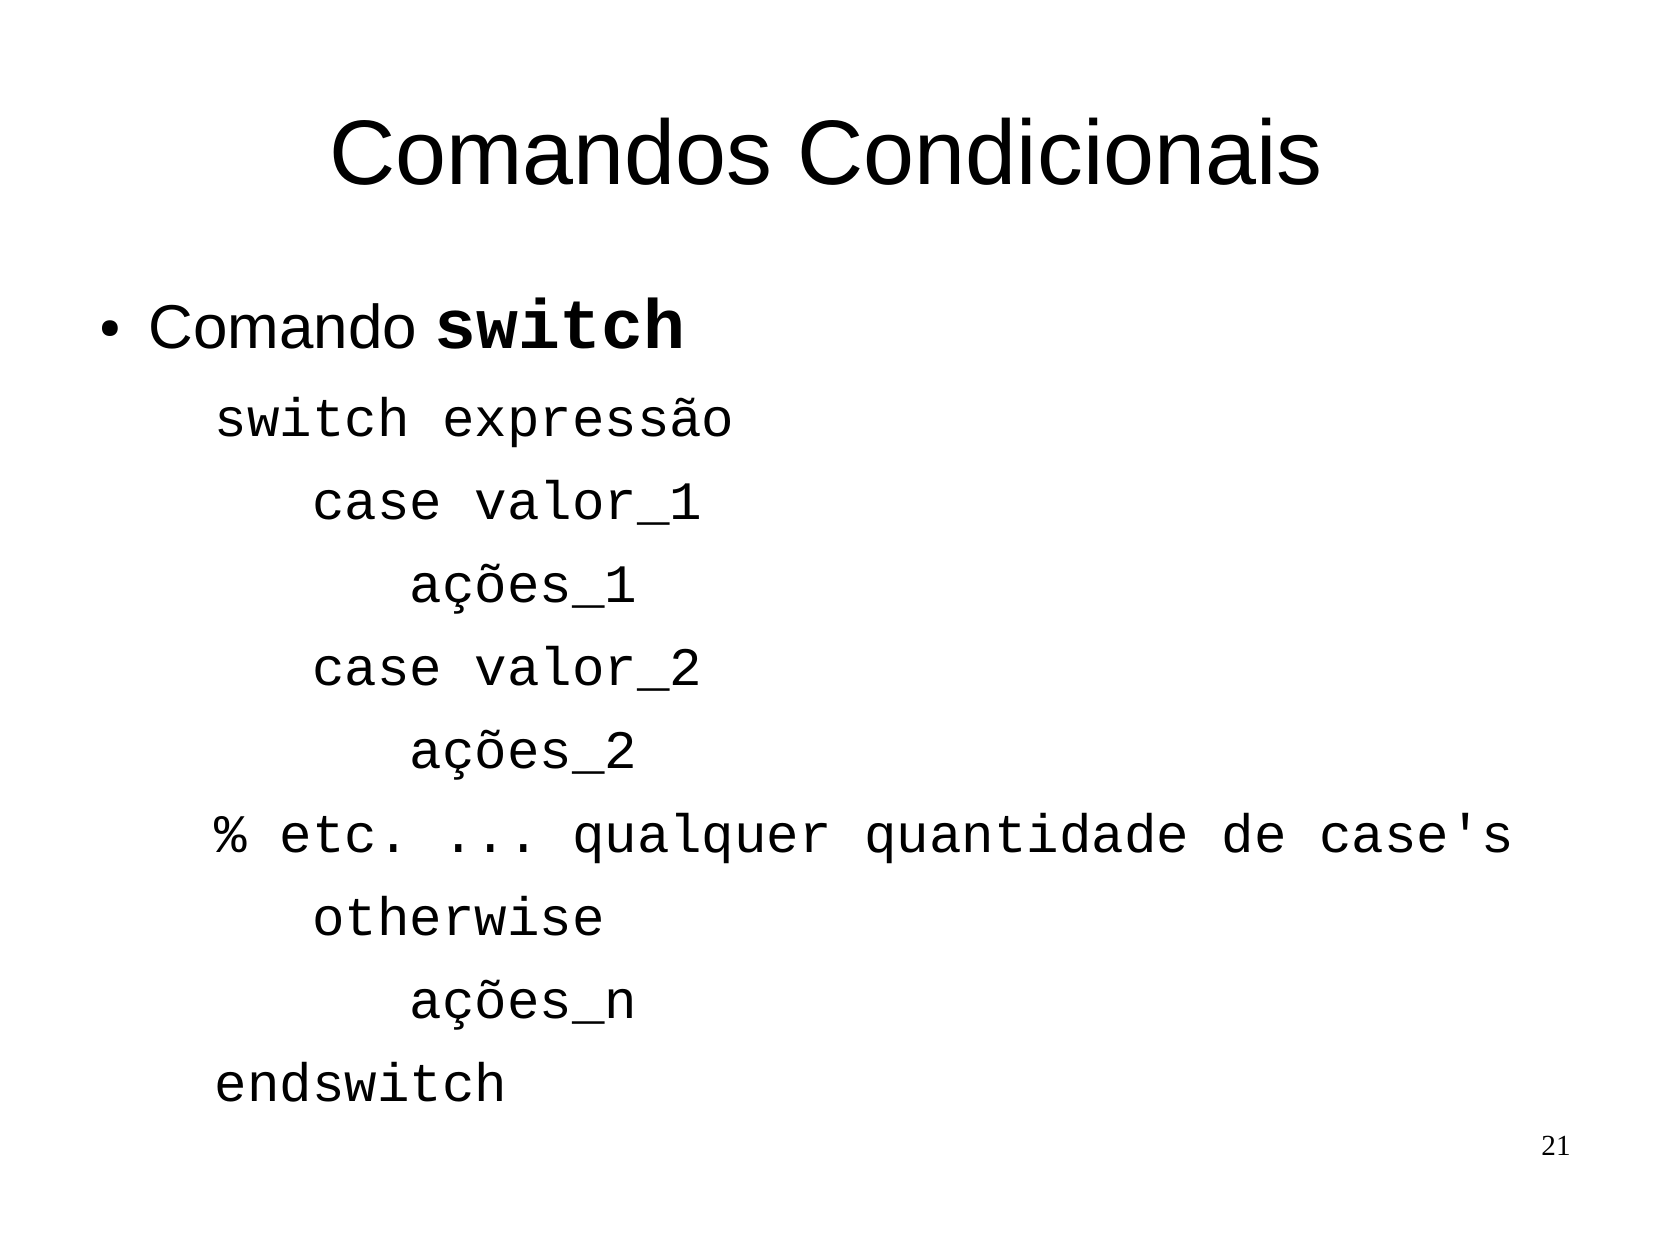

# Comandos Condicionais
Comando switch
switch expressão
 case valor_1
 ações_1
 case valor_2
 ações_2
% etc. ... qualquer quantidade de case's
 otherwise
 ações_n
endswitch
21